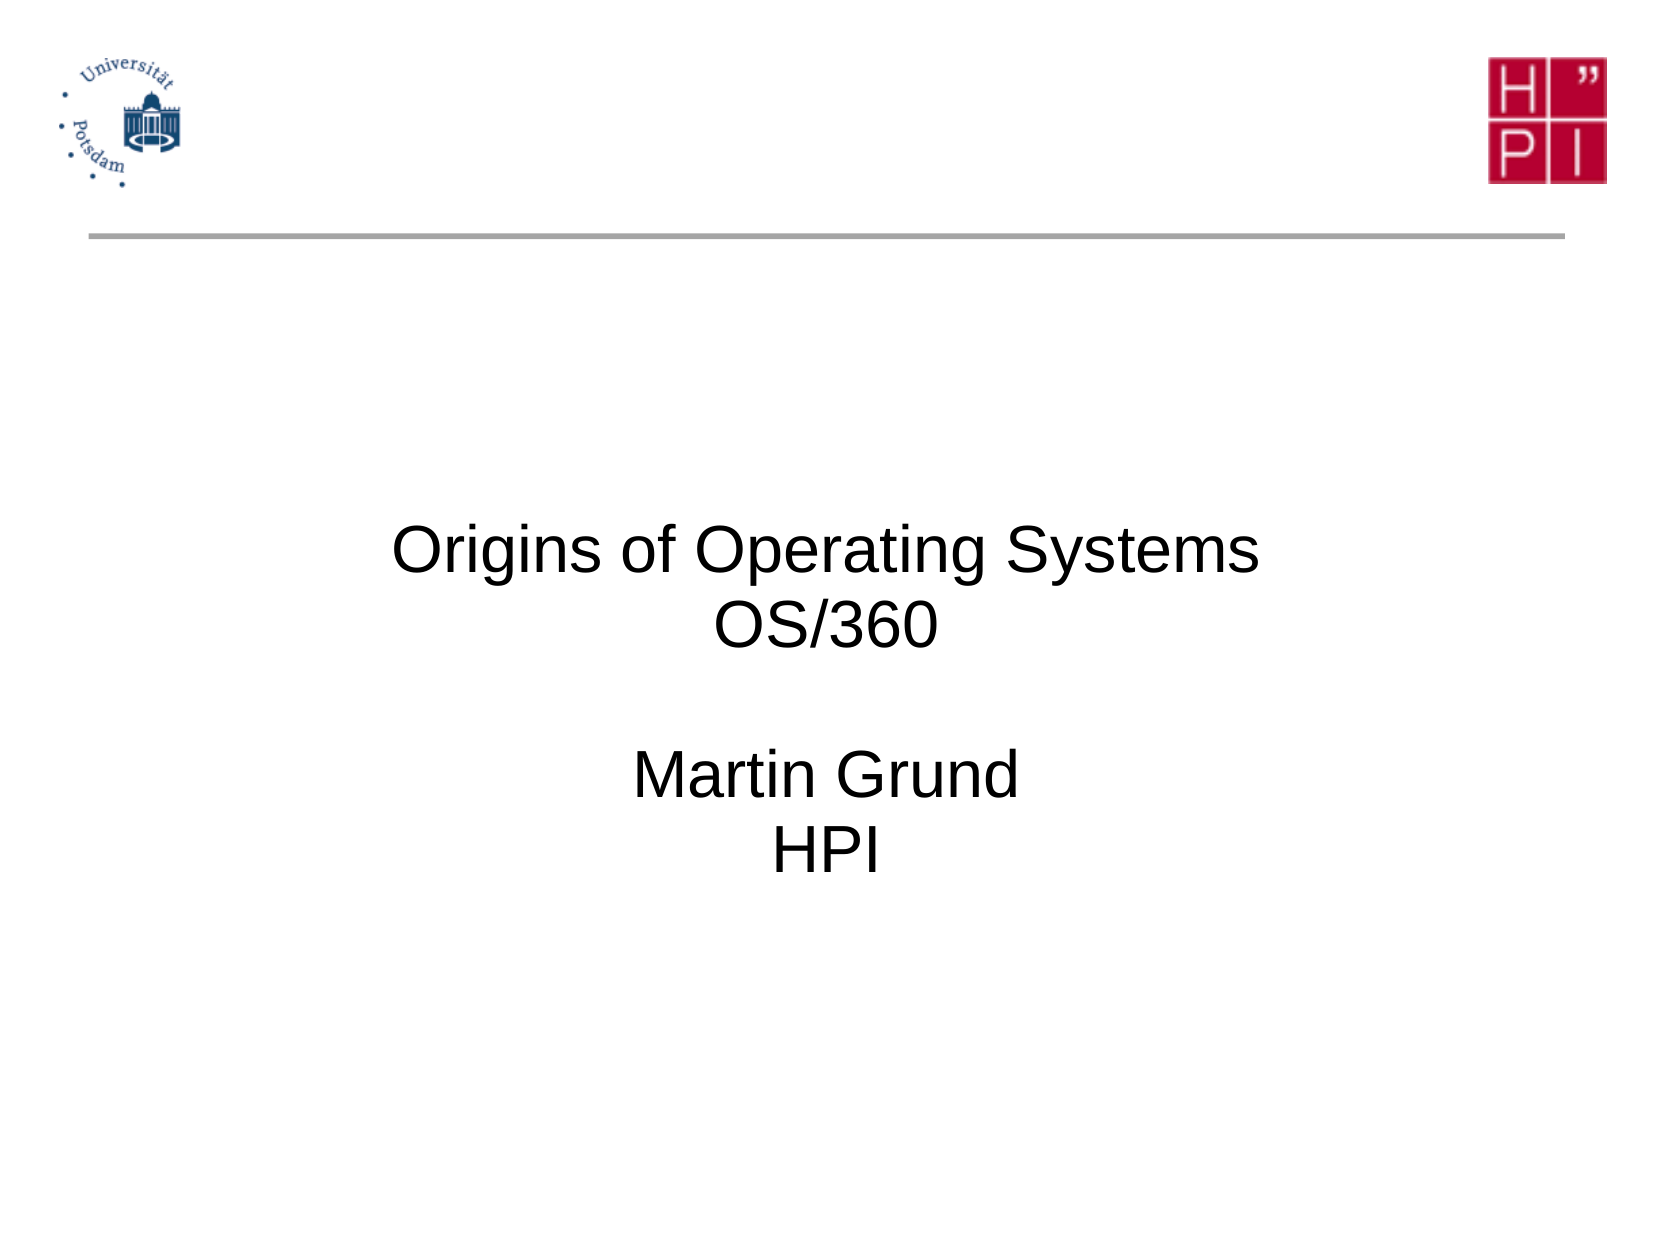

#
Origins of Operating Systems
OS/360
Martin Grund
HPI